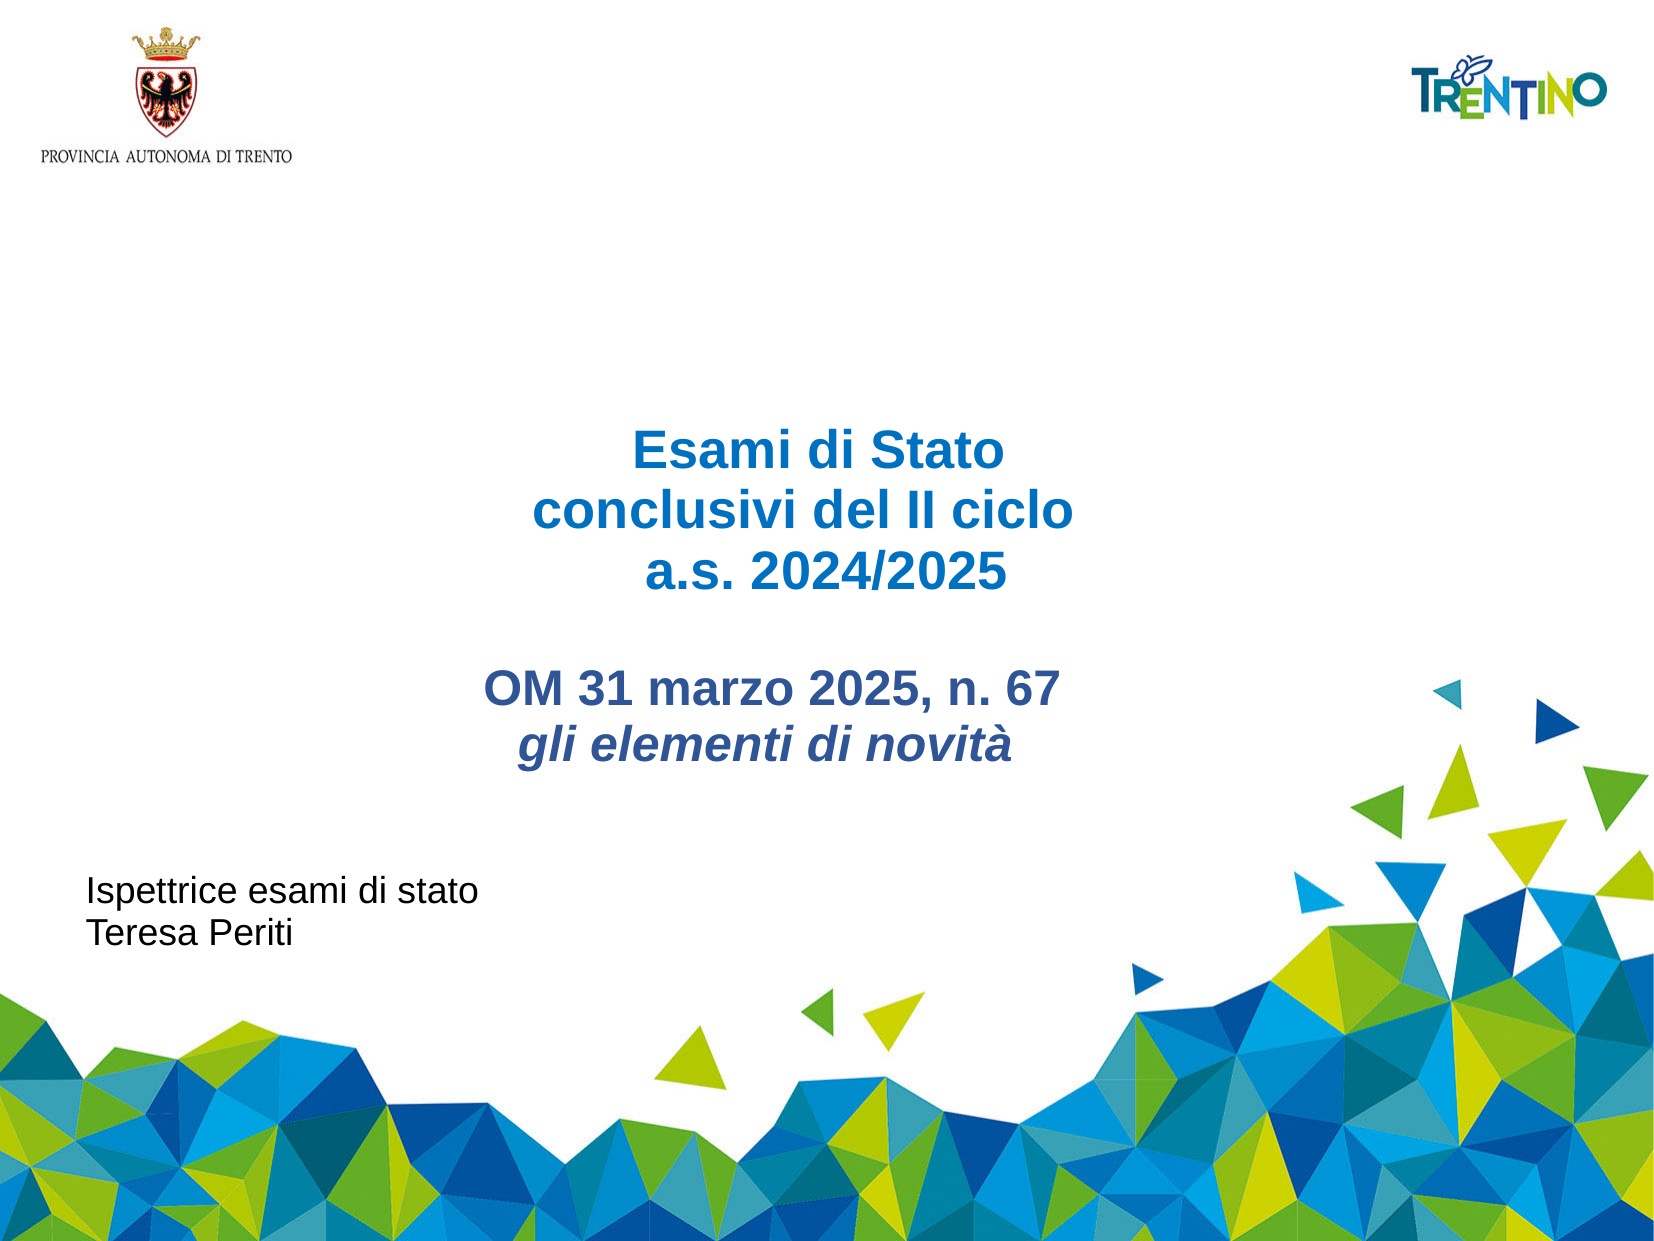

# Esami di Stato conclusivi del II ciclo a.s. 2024/2025
OM 31 marzo 2025, n. 67
gli elementi di novità
Ispettrice esami di stato Teresa Periti